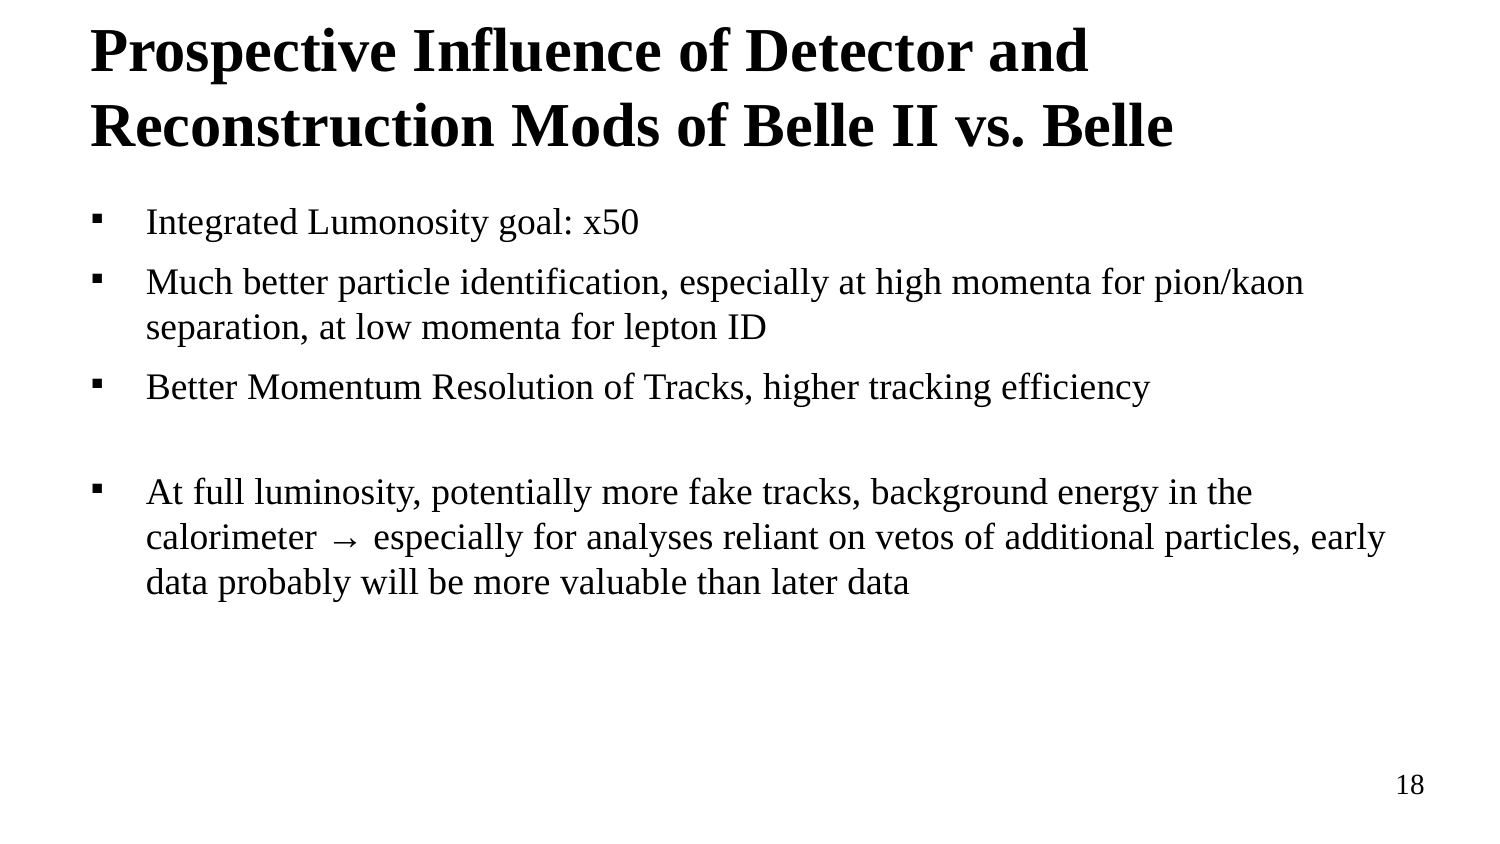

# Prospective Influence of Detector and Reconstruction Mods of Belle II vs. Belle
Integrated Lumonosity goal: x50
Much better particle identification, especially at high momenta for pion/kaon separation, at low momenta for lepton ID
Better Momentum Resolution of Tracks, higher tracking efficiency
At full luminosity, potentially more fake tracks, background energy in the calorimeter → especially for analyses reliant on vetos of additional particles, early data probably will be more valuable than later data
18